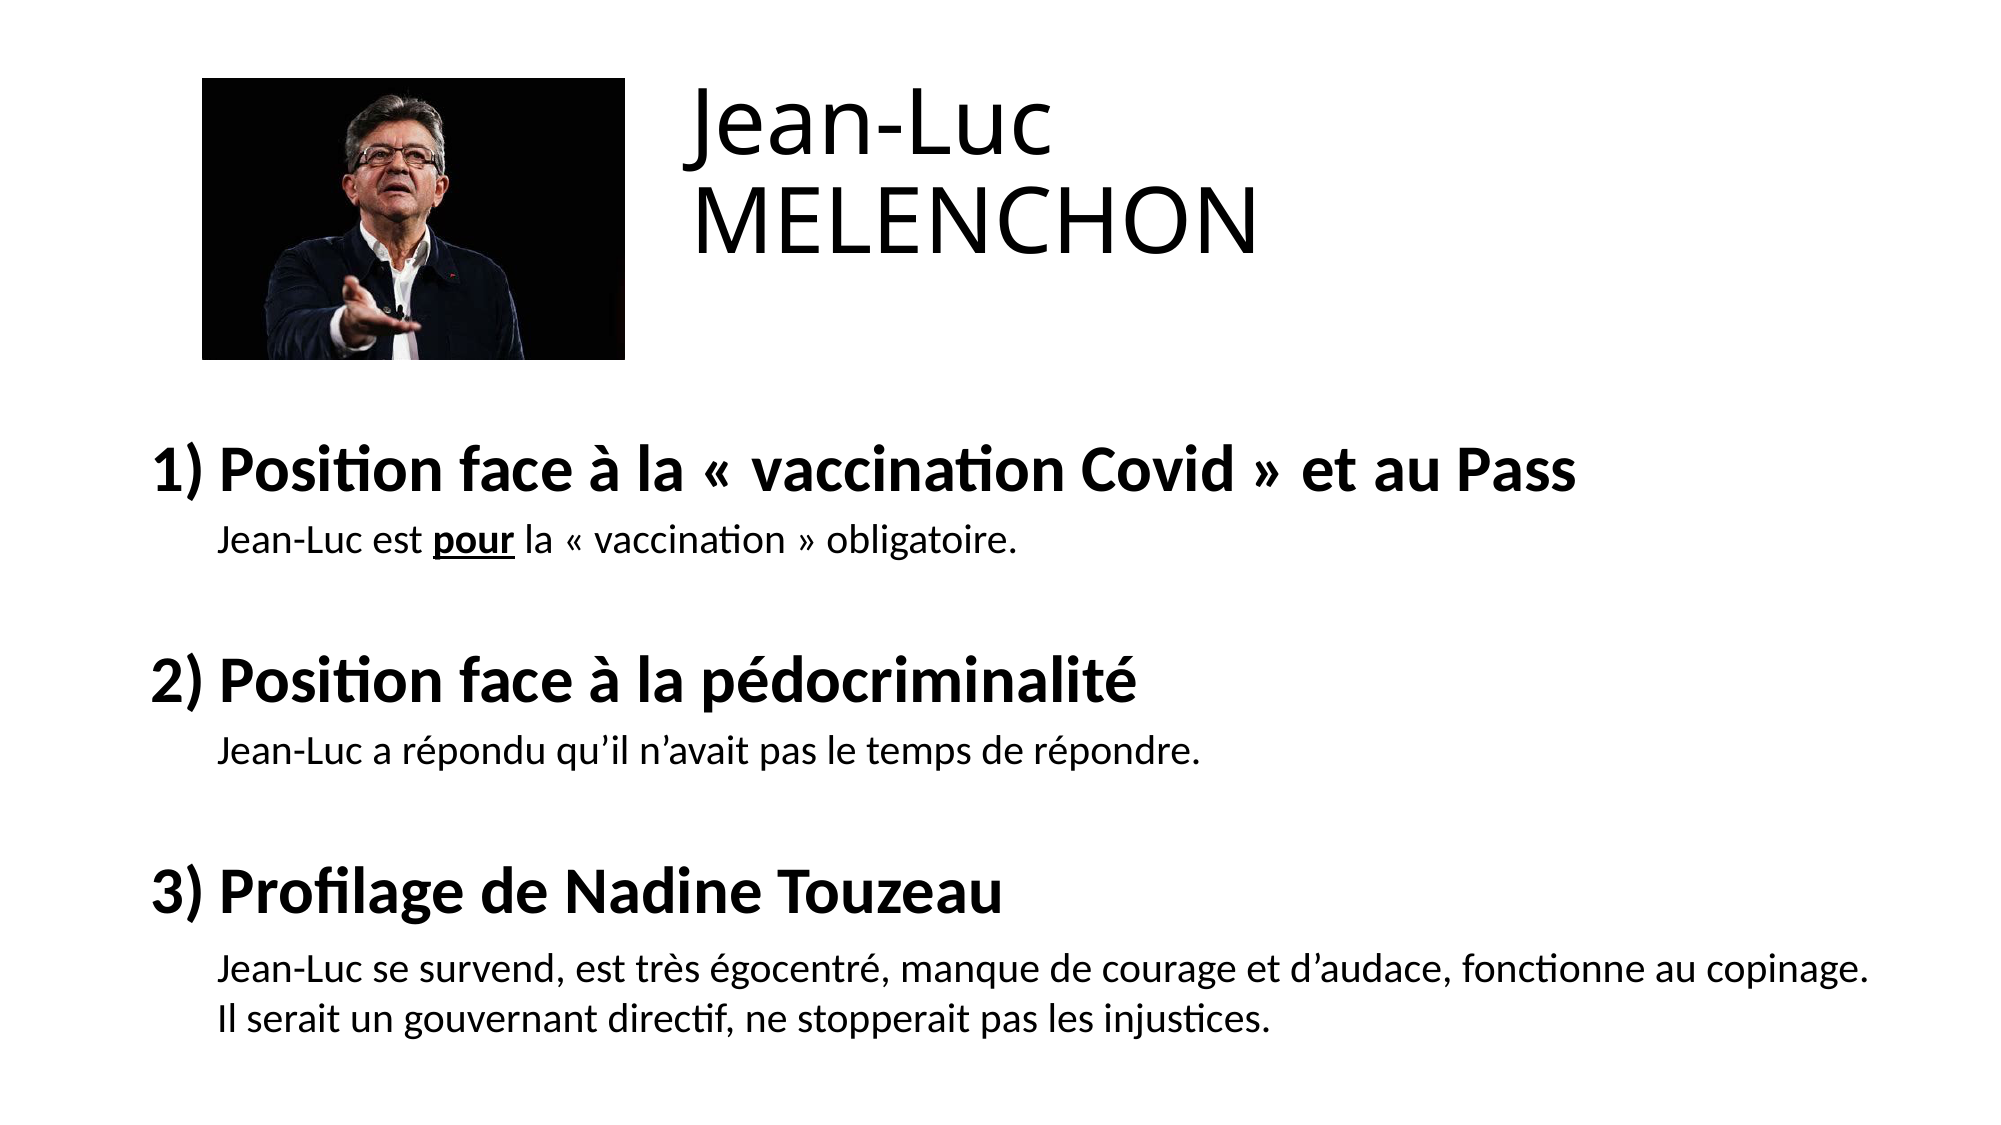

# Jean-Luc MELENCHON
1) Position face à la « vaccination Covid » et au Pass
Jean-Luc est pour la « vaccination » obligatoire.
2) Position face à la pédocriminalité
Jean-Luc a répondu qu’il n’avait pas le temps de répondre.
3) Profilage de Nadine Touzeau
Jean-Luc se survend, est très égocentré, manque de courage et d’audace, fonctionne au copinage.
Il serait un gouvernant directif, ne stopperait pas les injustices.